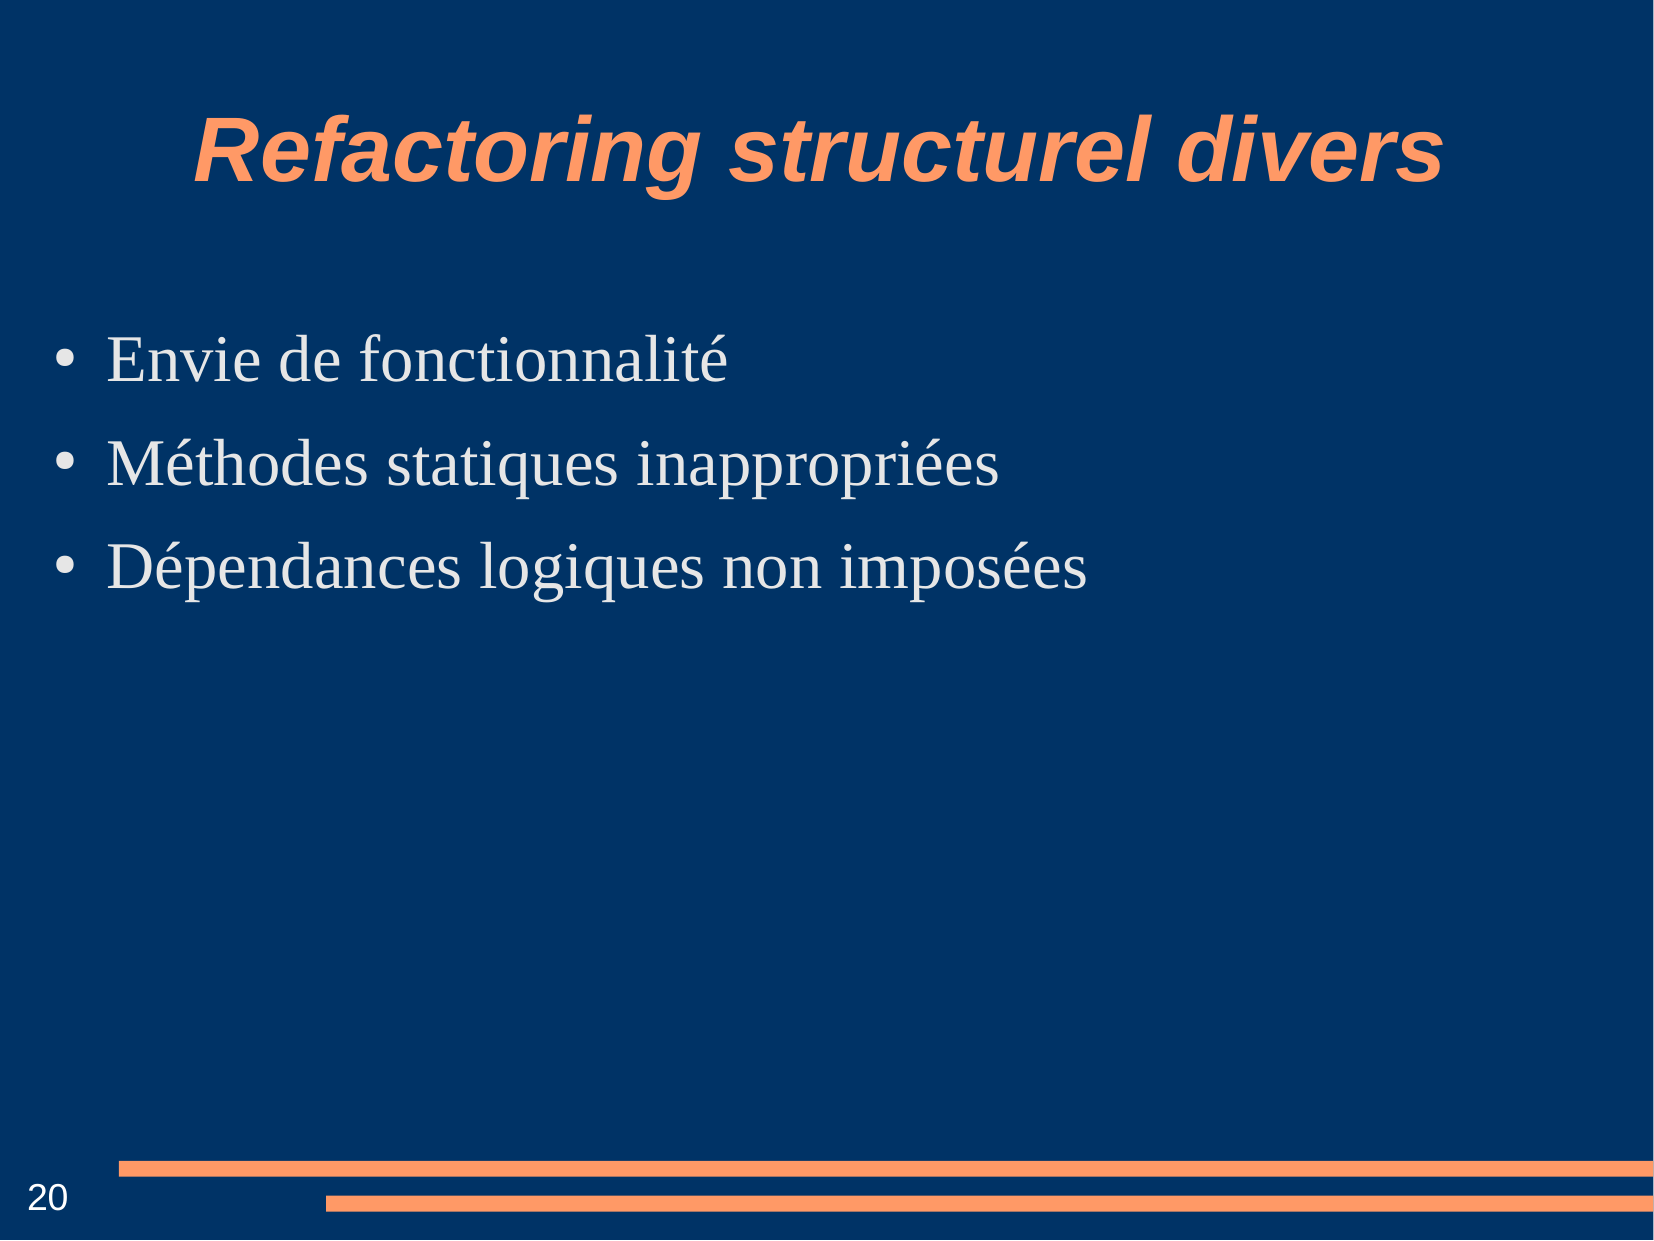

# Refactoring structurel divers
Envie de fonctionnalité
Méthodes statiques inappropriées
Dépendances logiques non imposées